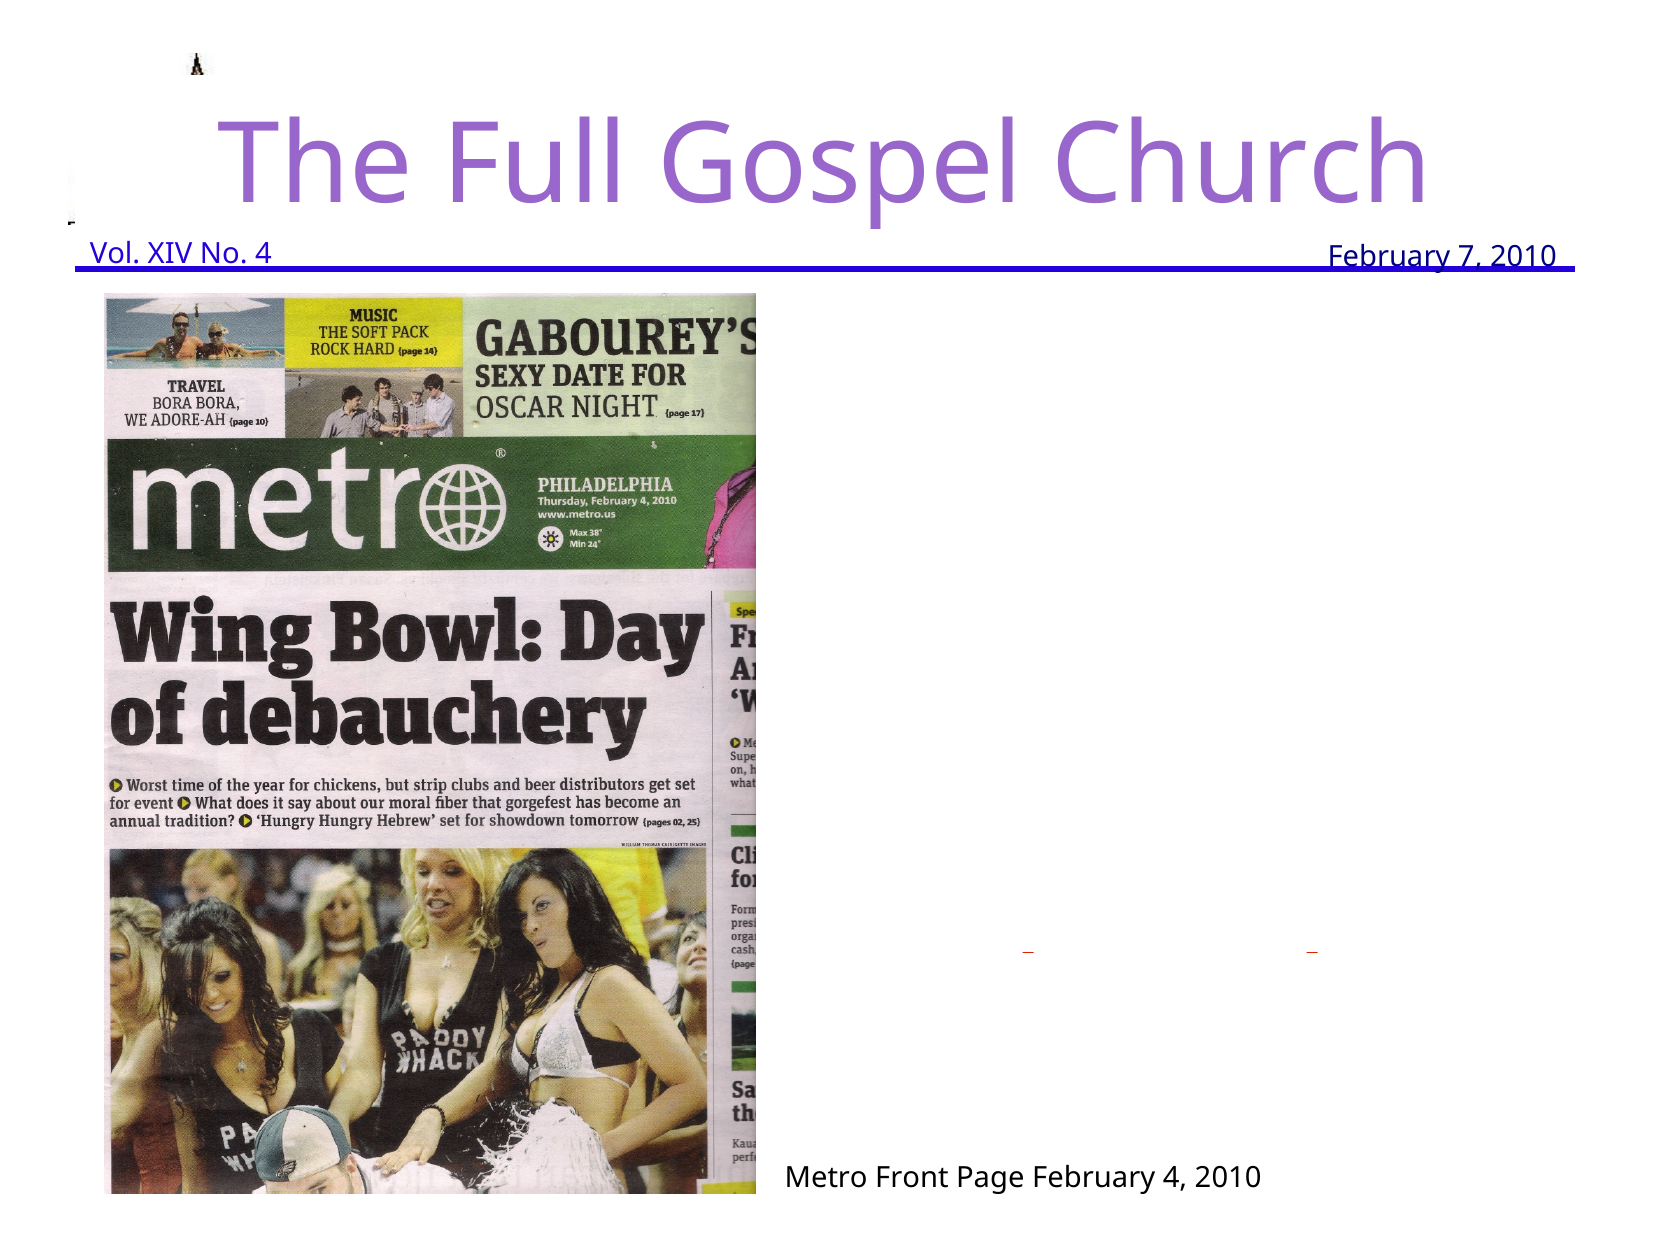

The Full Gospel Church
Vol. XIV No. 4
February 7, 2010
Celebrating
Debauchery
Metro Front Page February 4, 2010